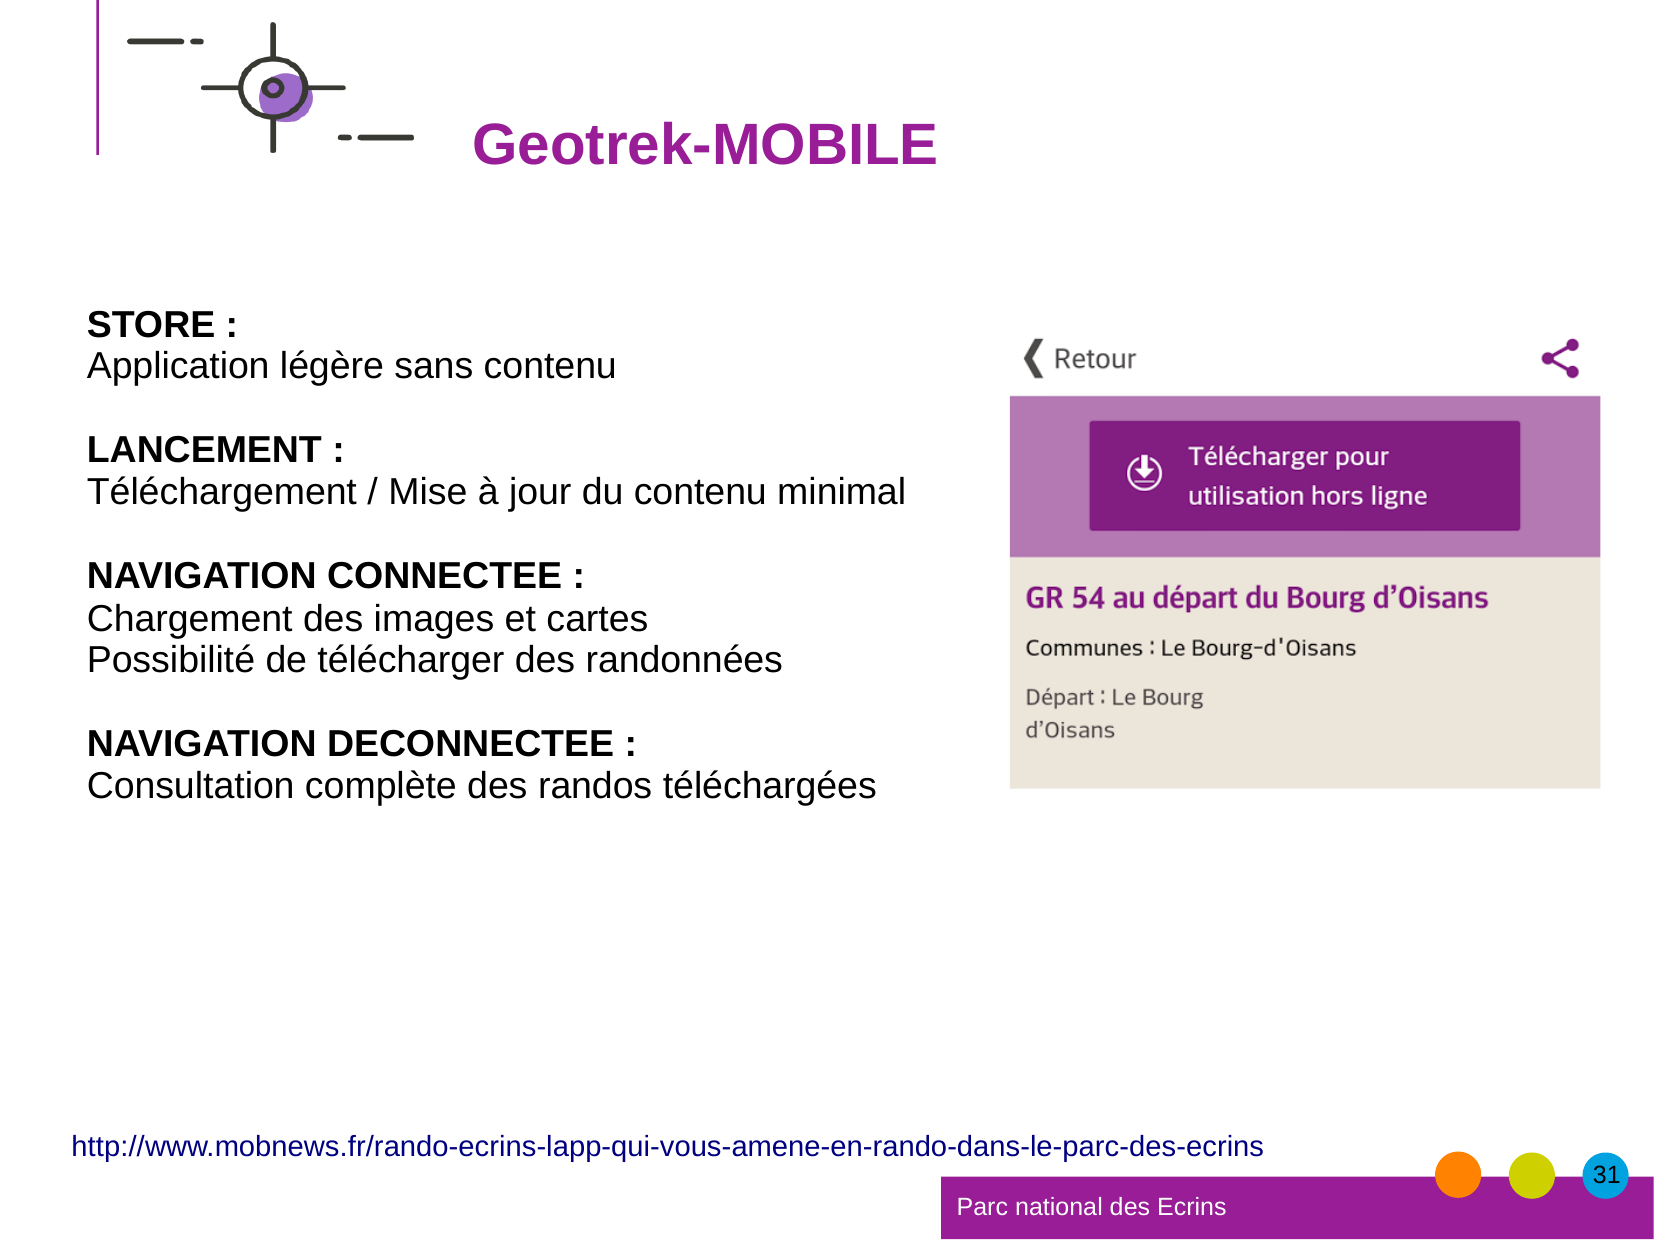

# Geotrek-MOBILE
STORE :
Application légère sans contenu
LANCEMENT :
Téléchargement / Mise à jour du contenu minimal
NAVIGATION CONNECTEE :
Chargement des images et cartes
Possibilité de télécharger des randonnées
NAVIGATION DECONNECTEE :
Consultation complète des randos téléchargées
http://www.mobnews.fr/rando-ecrins-lapp-qui-vous-amene-en-rando-dans-le-parc-des-ecrins